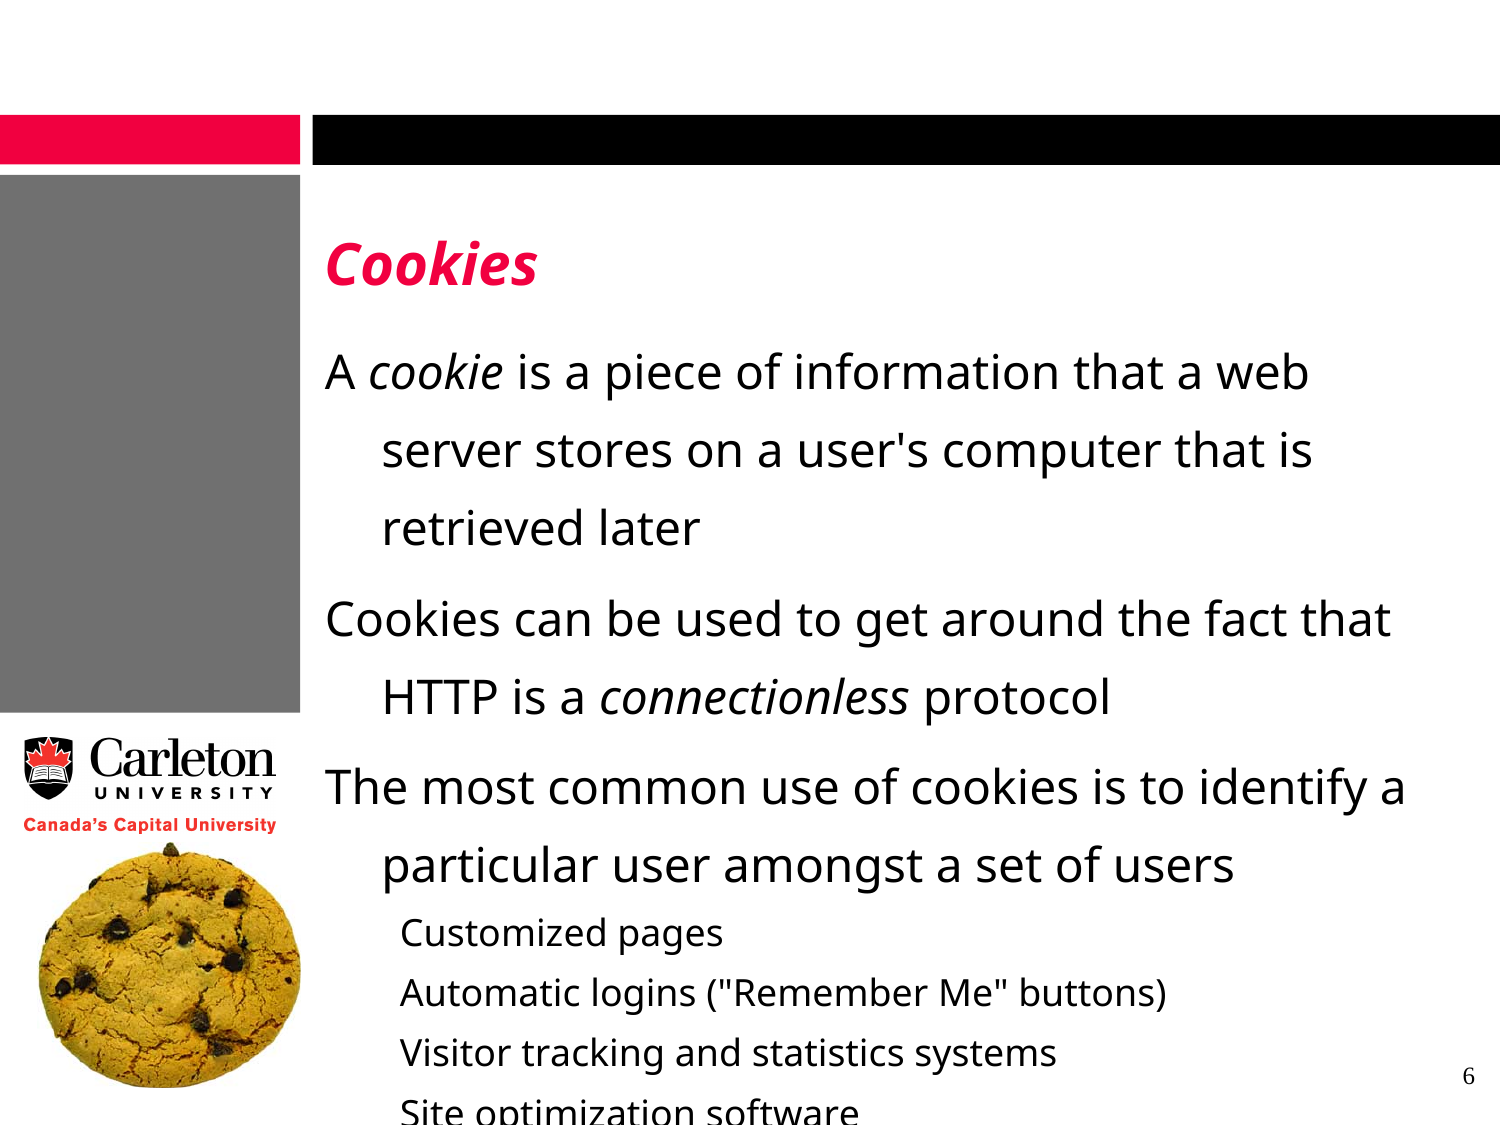

# Cookies
A cookie is a piece of information that a web server stores on a user's computer that is retrieved later
Cookies can be used to get around the fact that HTTP is a connectionless protocol
The most common use of cookies is to identify a particular user amongst a set of users
Customized pages
Automatic logins ("Remember Me" buttons)
Visitor tracking and statistics systems
Site optimization software
6